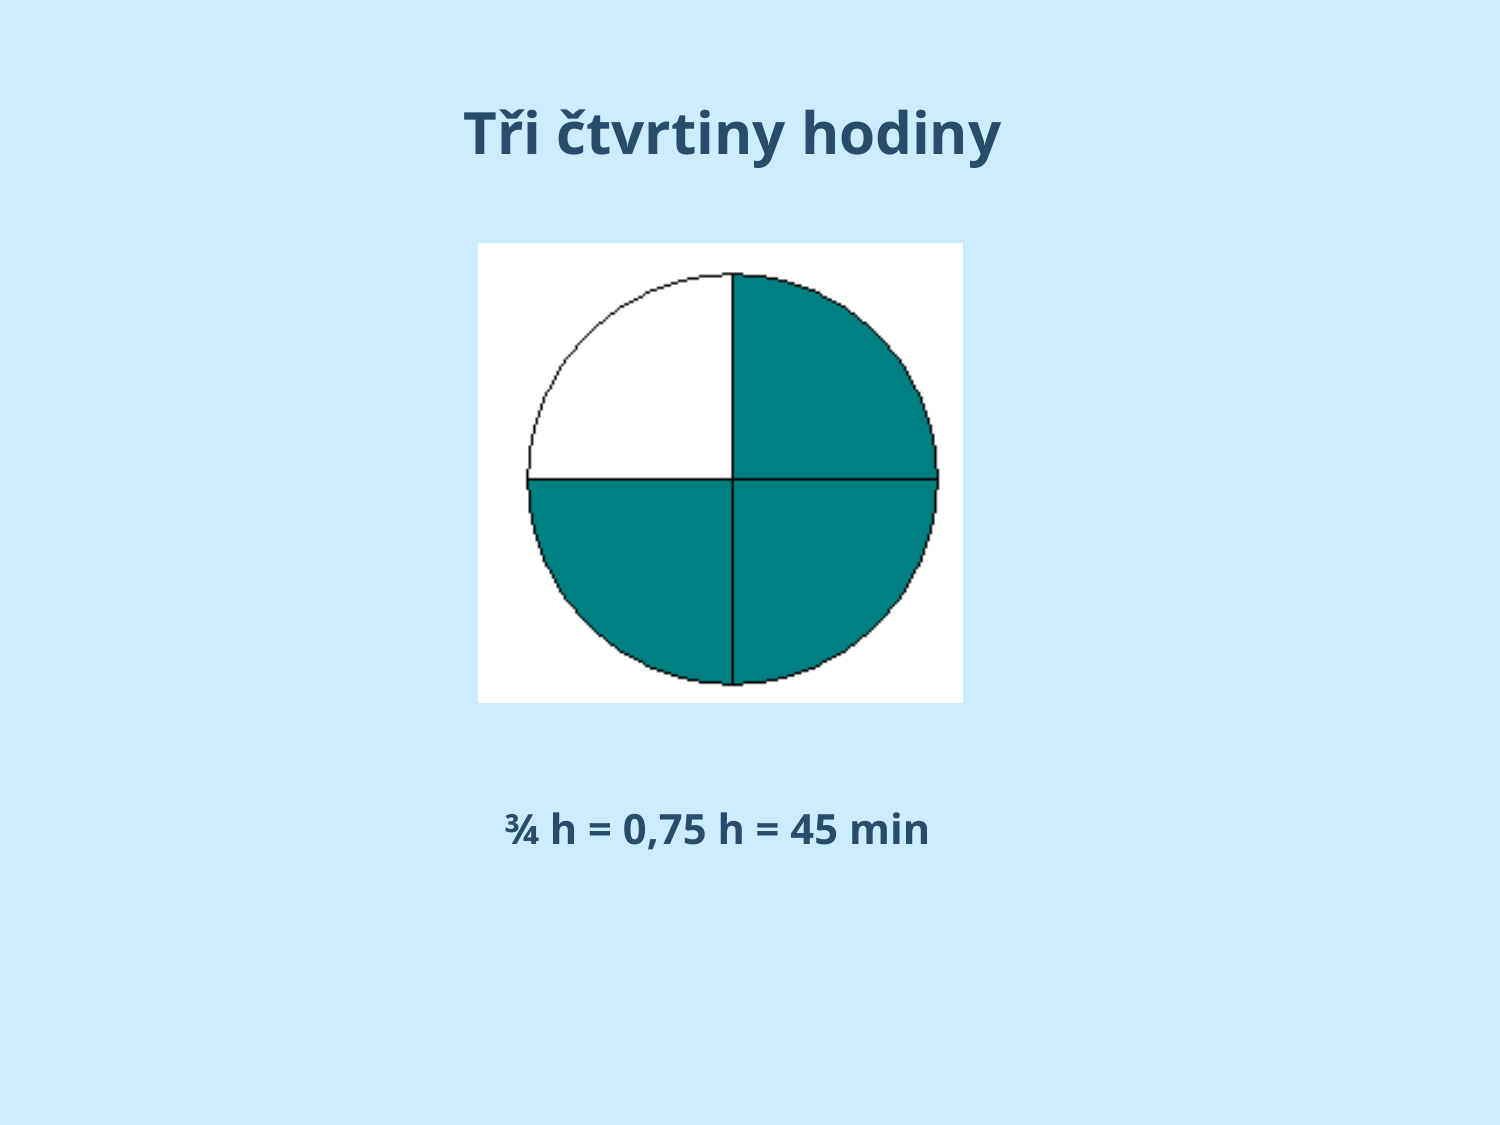

Tři čtvrtiny hodiny
¾ h = 0,75 h = 45 min